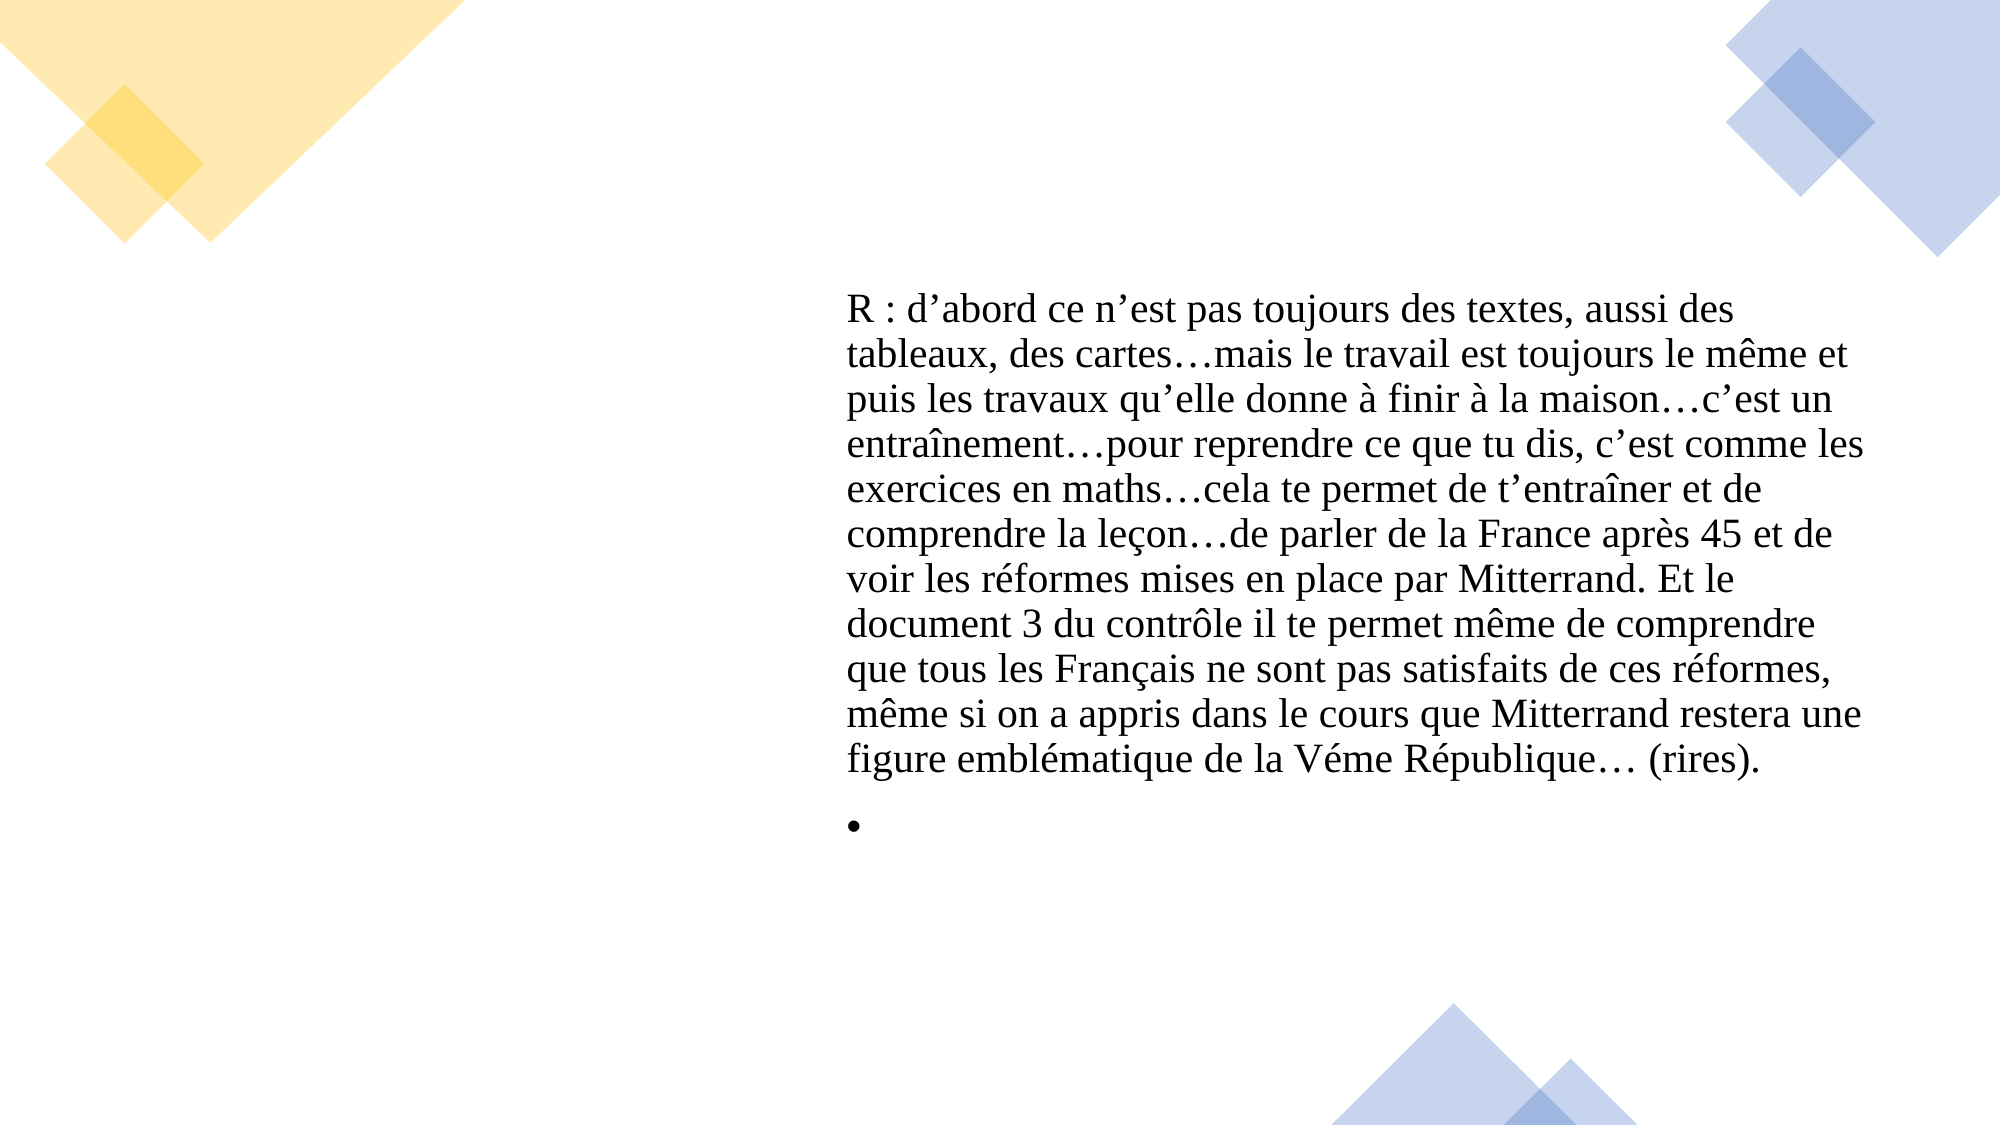

# R : d’abord ce n’est pas toujours des textes, aussi des tableaux, des cartes…mais le travail est toujours le même et puis les travaux qu’elle donne à finir à la maison…c’est un entraînement…pour reprendre ce que tu dis, c’est comme les exercices en maths…cela te permet de t’entraîner et de comprendre la leçon…de parler de la France après 45 et de voir les réformes mises en place par Mitterrand. Et le document 3 du contrôle il te permet même de comprendre que tous les Français ne sont pas satisfaits de ces réformes, même si on a appris dans le cours que Mitterrand restera une figure emblématique de la Véme République… (rires).